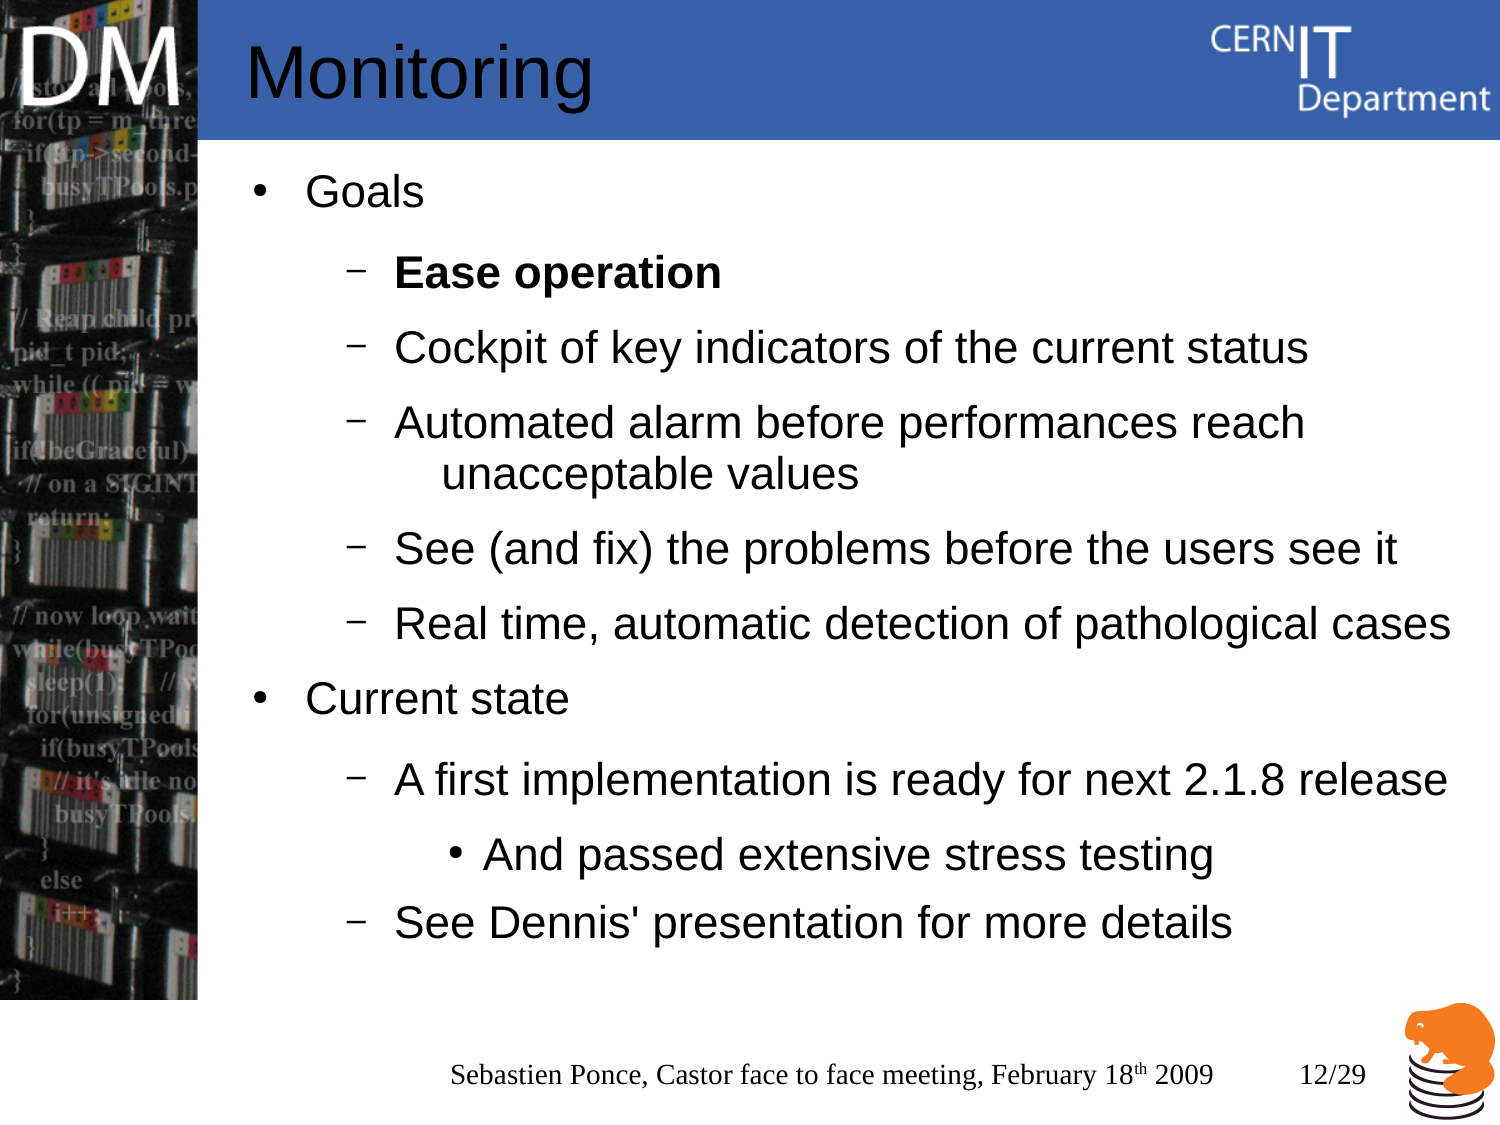

# Monitoring
Goals
Ease operation
Cockpit of key indicators of the current status
Automated alarm before performances reach unacceptable values
See (and fix) the problems before the users see it
Real time, automatic detection of pathological cases
Current state
A first implementation is ready for next 2.1.8 release
And passed extensive stress testing
See Dennis' presentation for more details